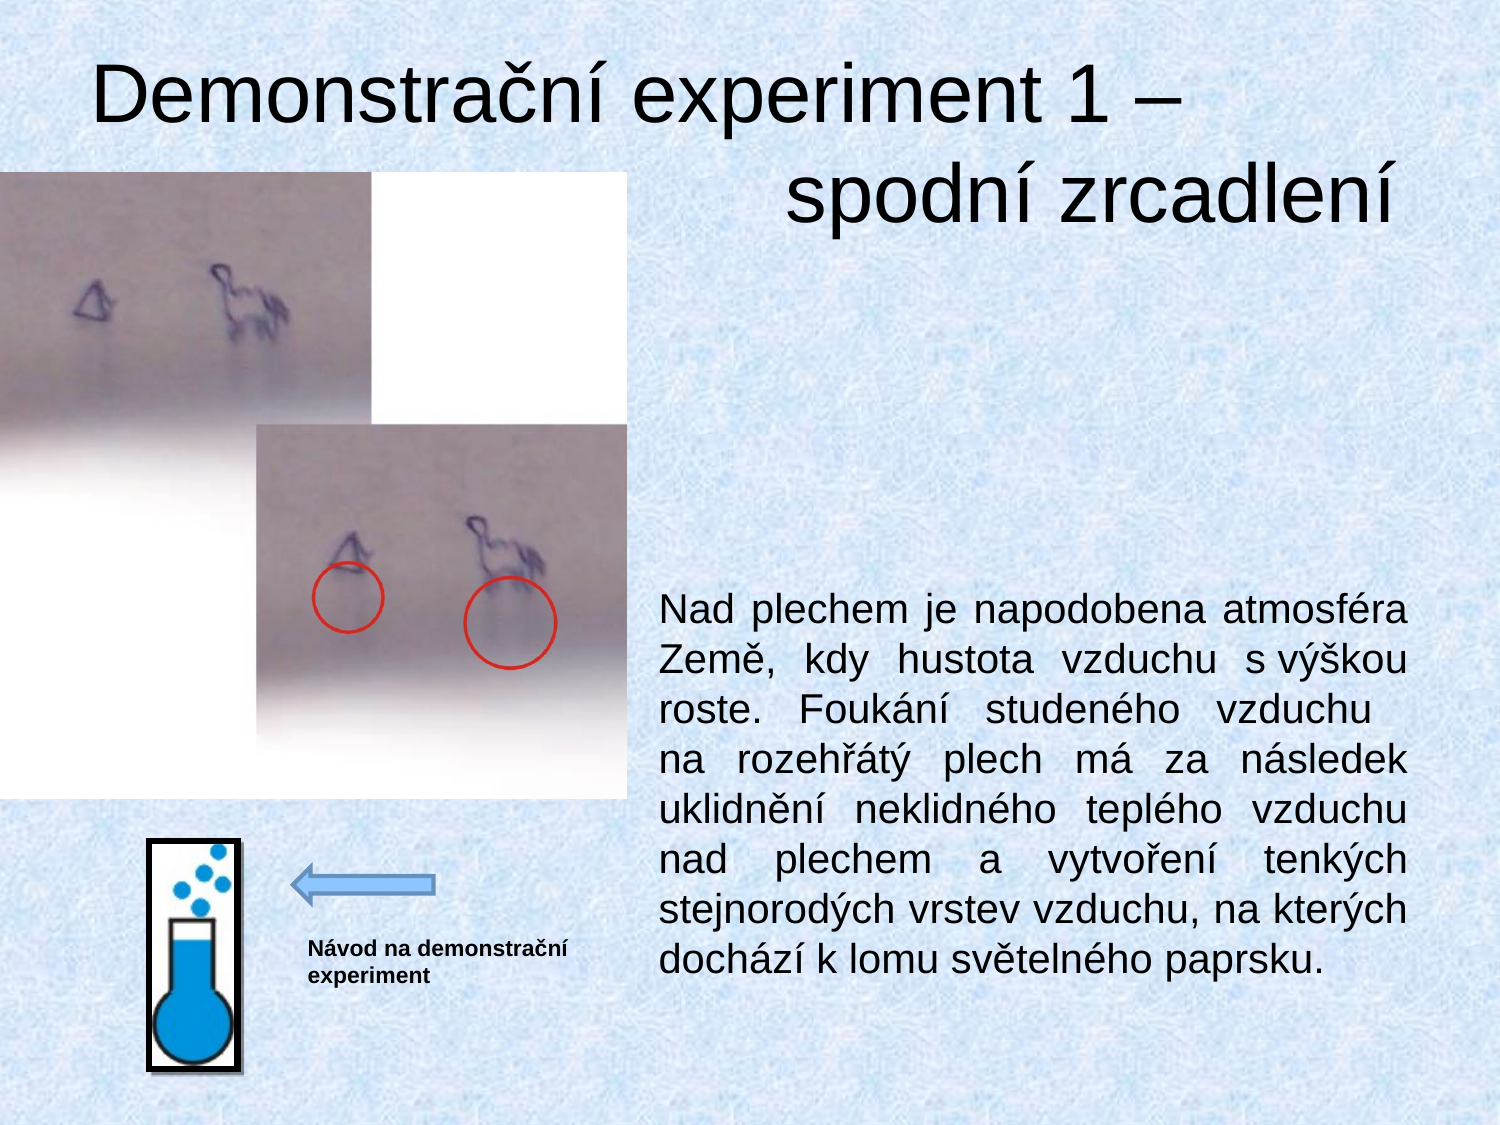

# Demonstrační experiment 1 – spodní zrcadlení
Nad plechem je napodobena atmosféra Země, kdy hustota vzduchu s výškou roste. Foukání studeného vzduchu
na rozehřátý plech má za následek uklidnění neklidného teplého vzduchu nad plechem a vytvoření tenkých stejnorodých vrstev vzduchu, na kterých dochází k lomu světelného paprsku.
Návod na demonstrační experiment